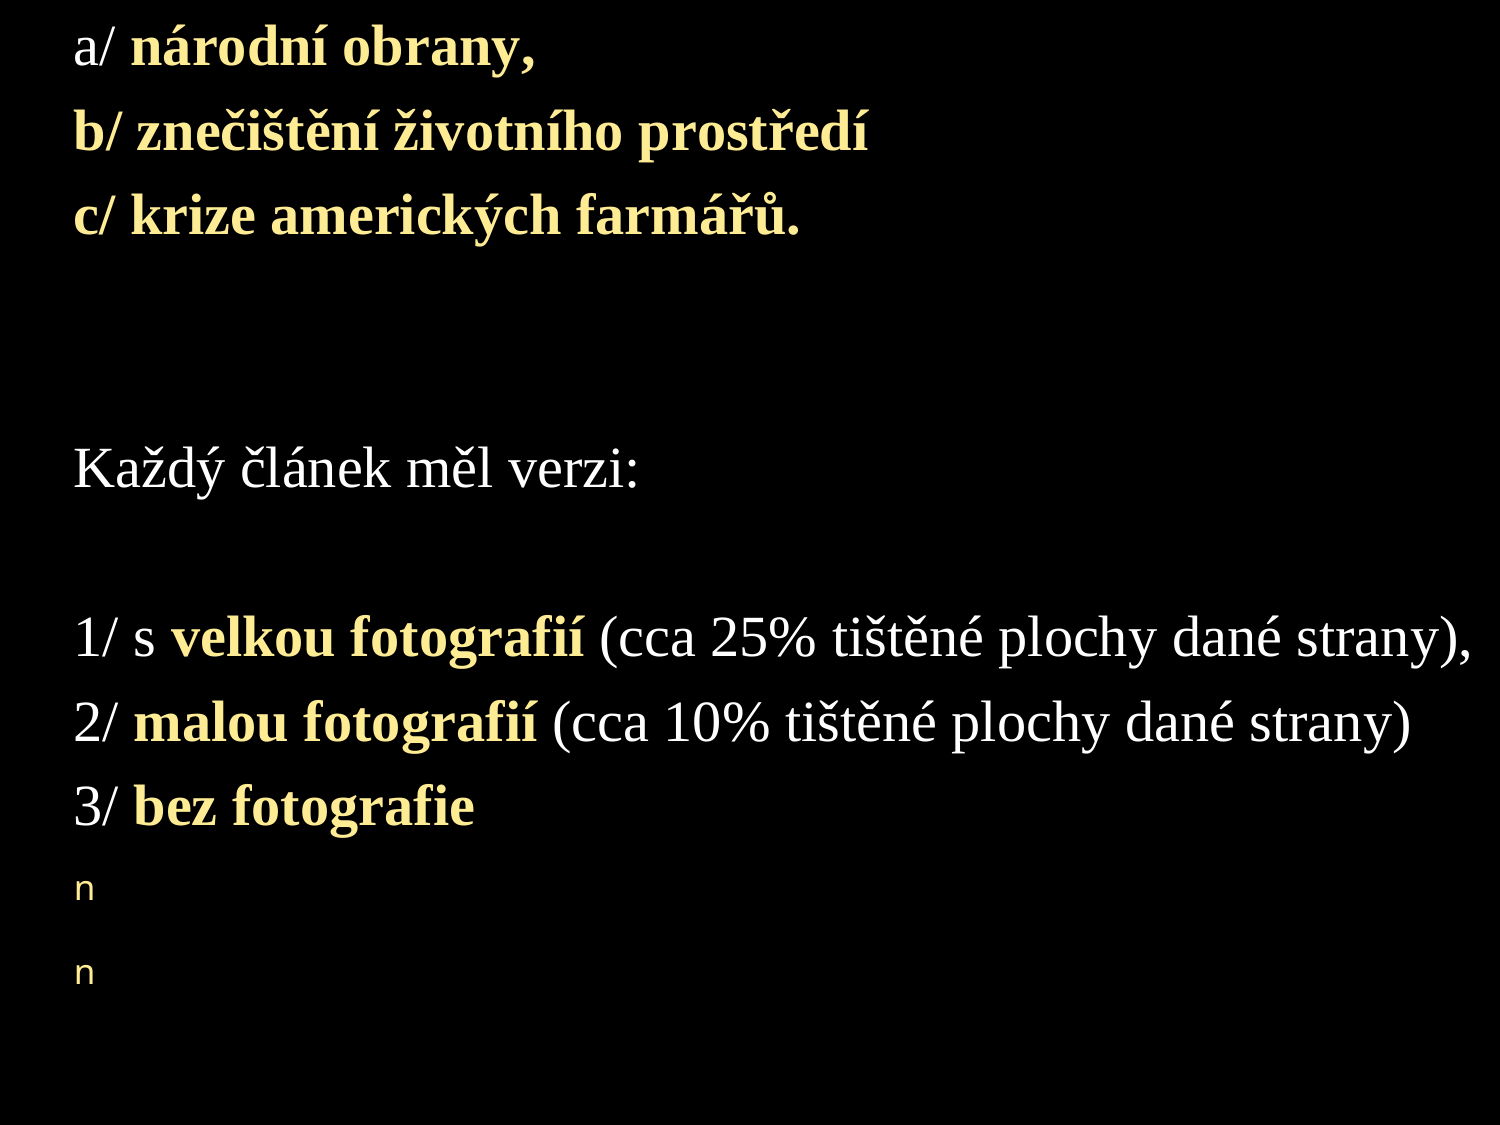

# a/ národní obrany,
b/ znečištění životního prostředí
c/ krize amerických farmářů.
Každý článek měl verzi:
1/ s velkou fotografií (cca 25% tištěné plochy dané strany),
2/ malou fotografií (cca 10% tištěné plochy dané strany)
3/ bez fotografie